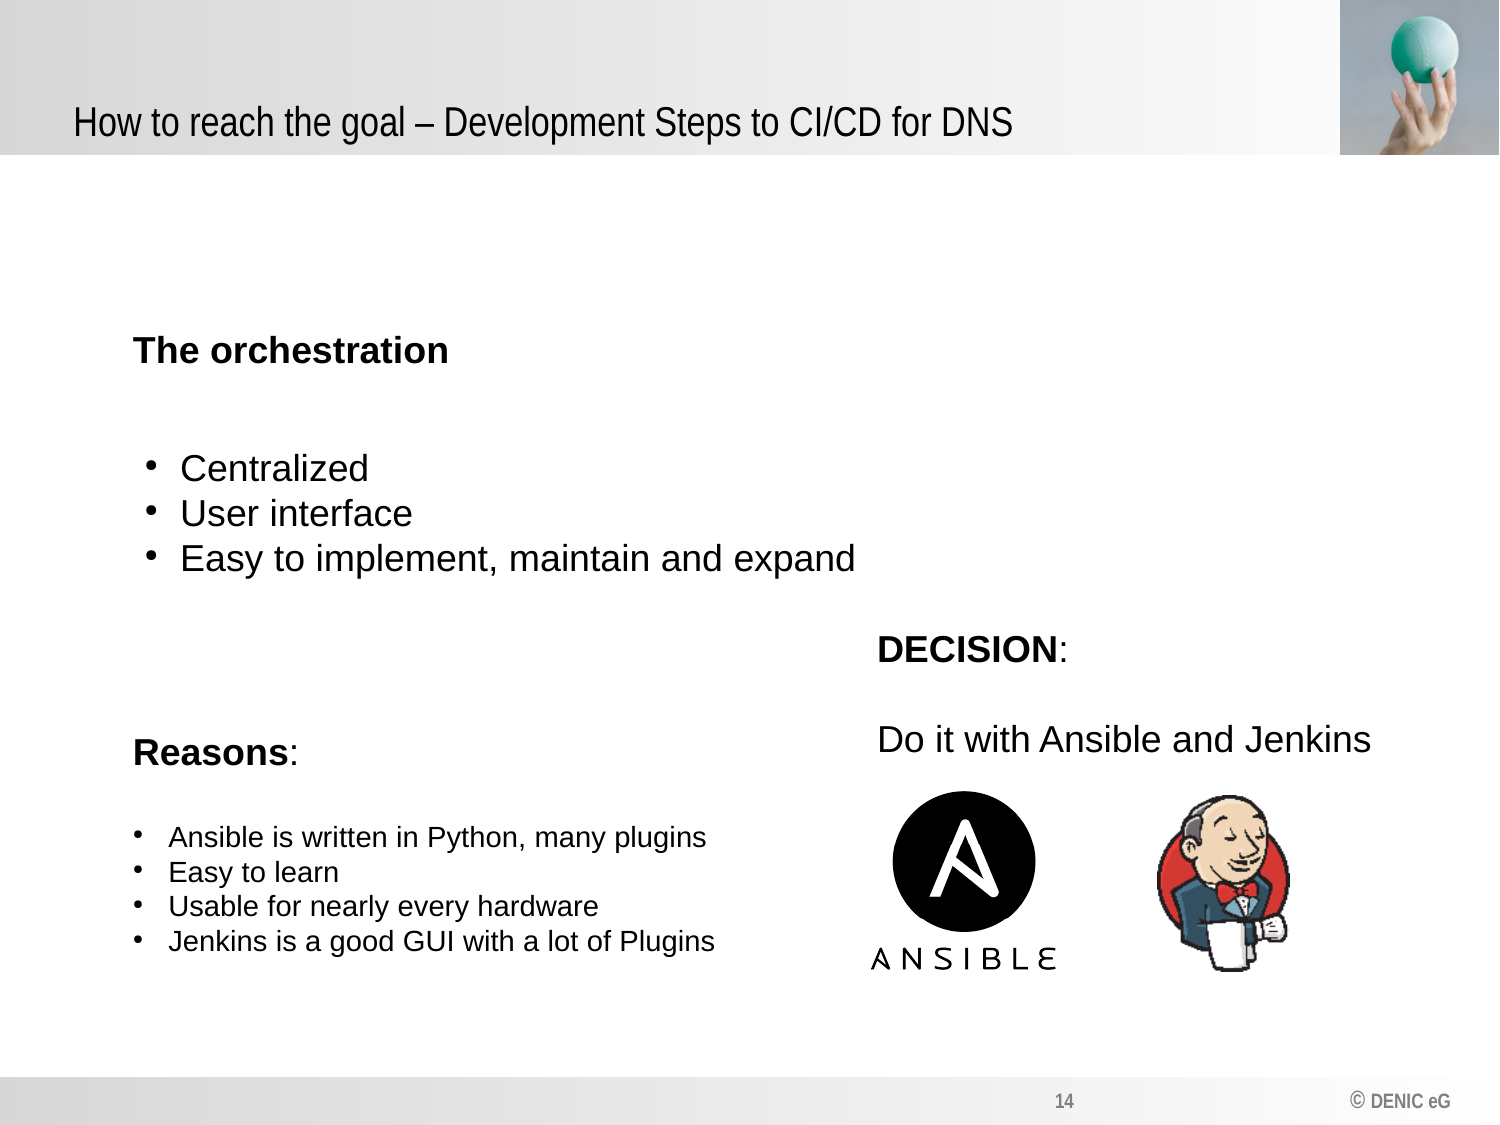

How to reach the goal – Development Steps to CI/CD for DNS
The orchestration
Centralized
User interface
Easy to implement, maintain and expand
DECISION:
Do it with Ansible and Jenkins
Reasons:
Ansible is written in Python, many plugins
Easy to learn
Usable for nearly every hardware
Jenkins is a good GUI with a lot of Plugins
 © DENIC eG